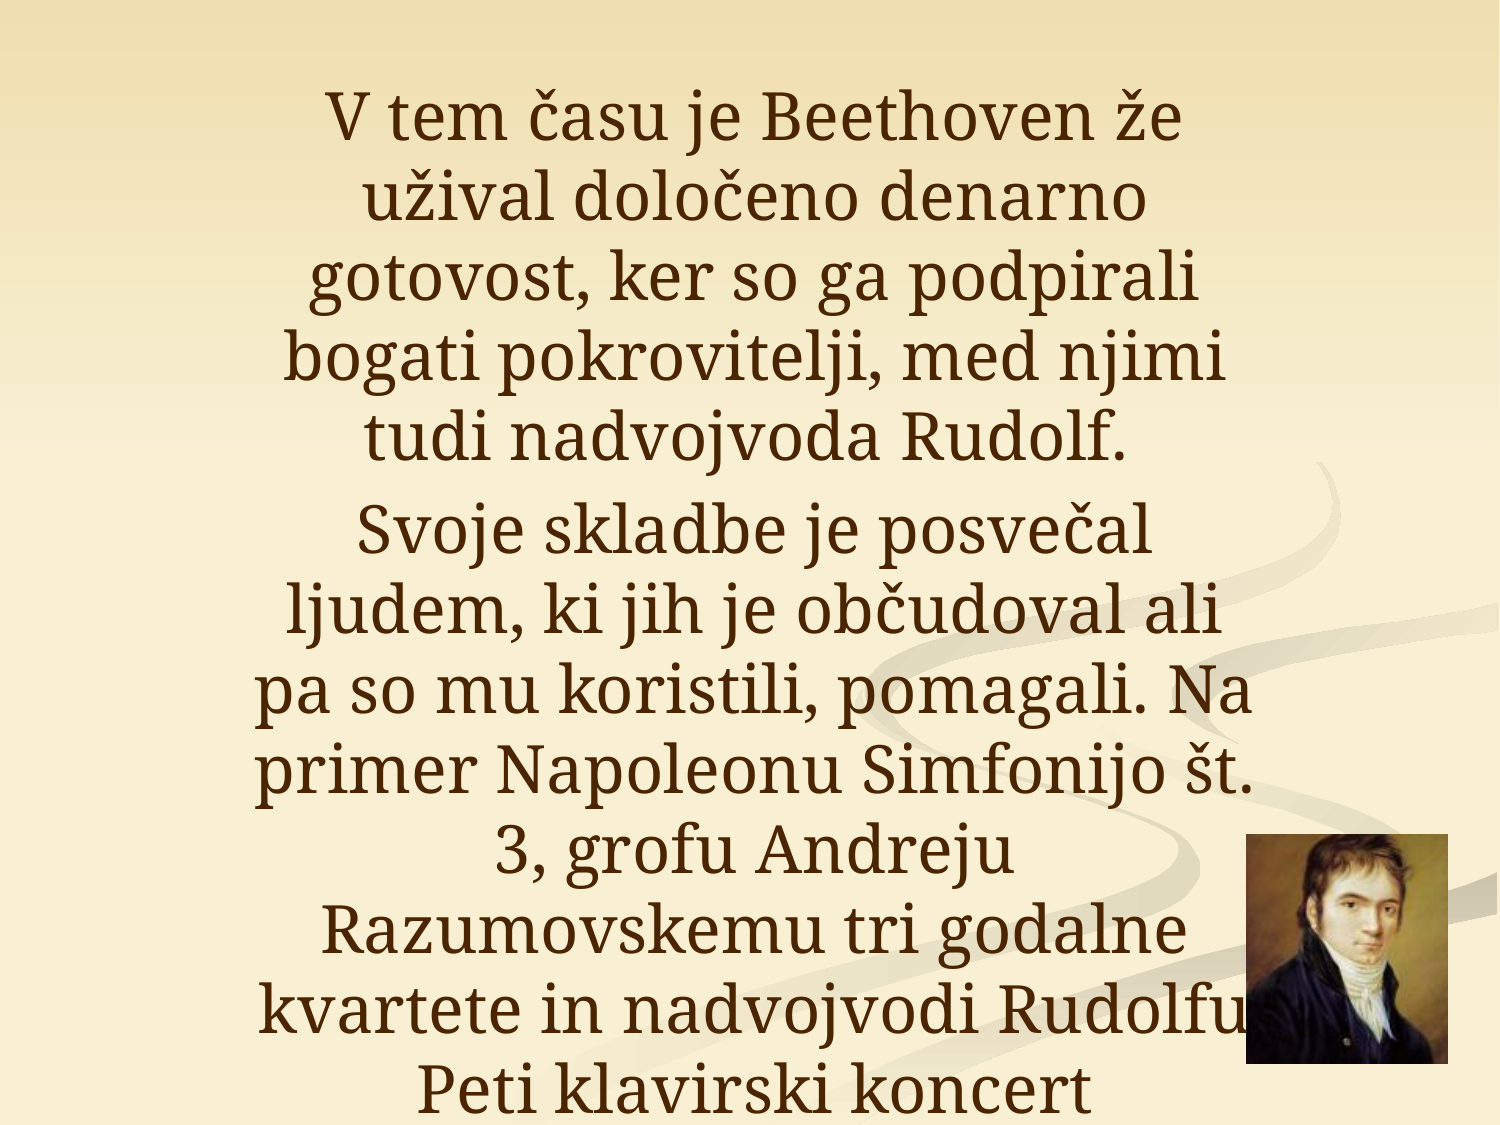

# V tem času je Beethoven že užival določeno denarno gotovost, ker so ga podpirali bogati pokrovitelji, med njimi tudi nadvojvoda Rudolf.
Svoje skladbe je posvečal ljudem, ki jih je občudoval ali pa so mu koristili, pomagali. Na primer Napoleonu Simfonijo št. 3, grofu Andreju Razumovskemu tri godalne kvartete in nadvojvodi Rudolfu Peti klavirski koncert Imperator, klavirsko sonato Slovo in sonato Hammerklavier.